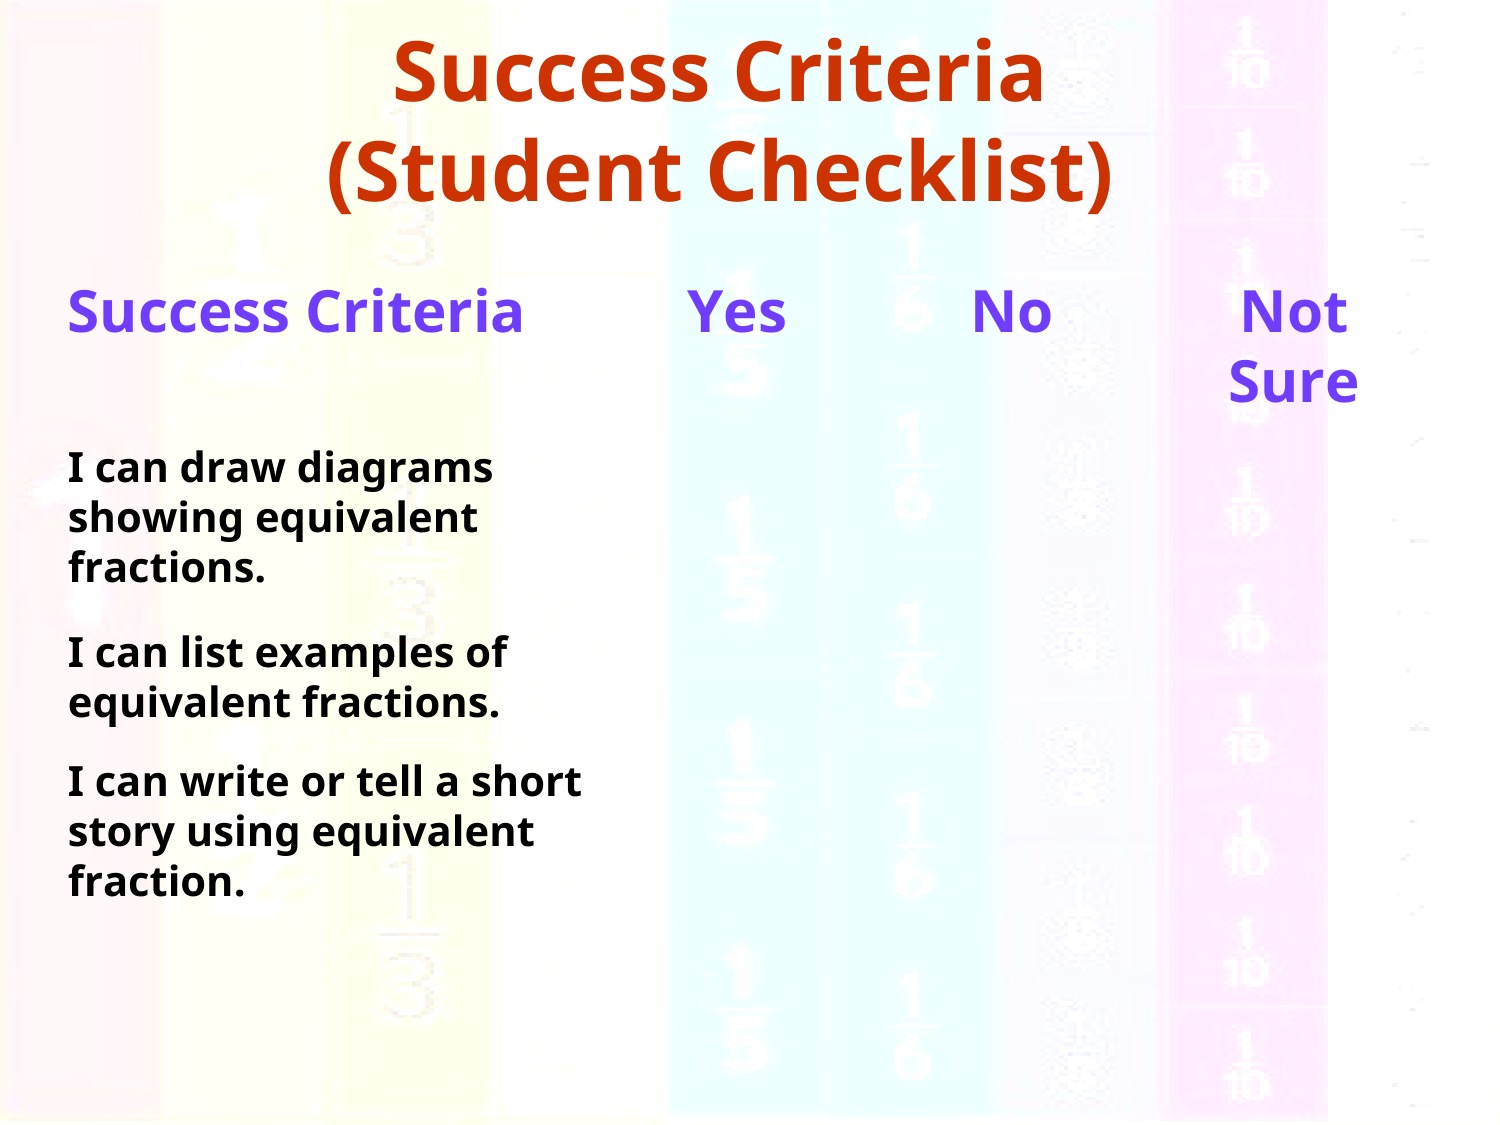

#
Success Criteria
(Student Checklist)
| Success Criteria | Yes | No | Not Sure |
| --- | --- | --- | --- |
| I can draw diagrams showing equivalent fractions. | | | |
| I can list examples of equivalent fractions. | | | |
| I can write or tell a short story using equivalent fraction. | | | |